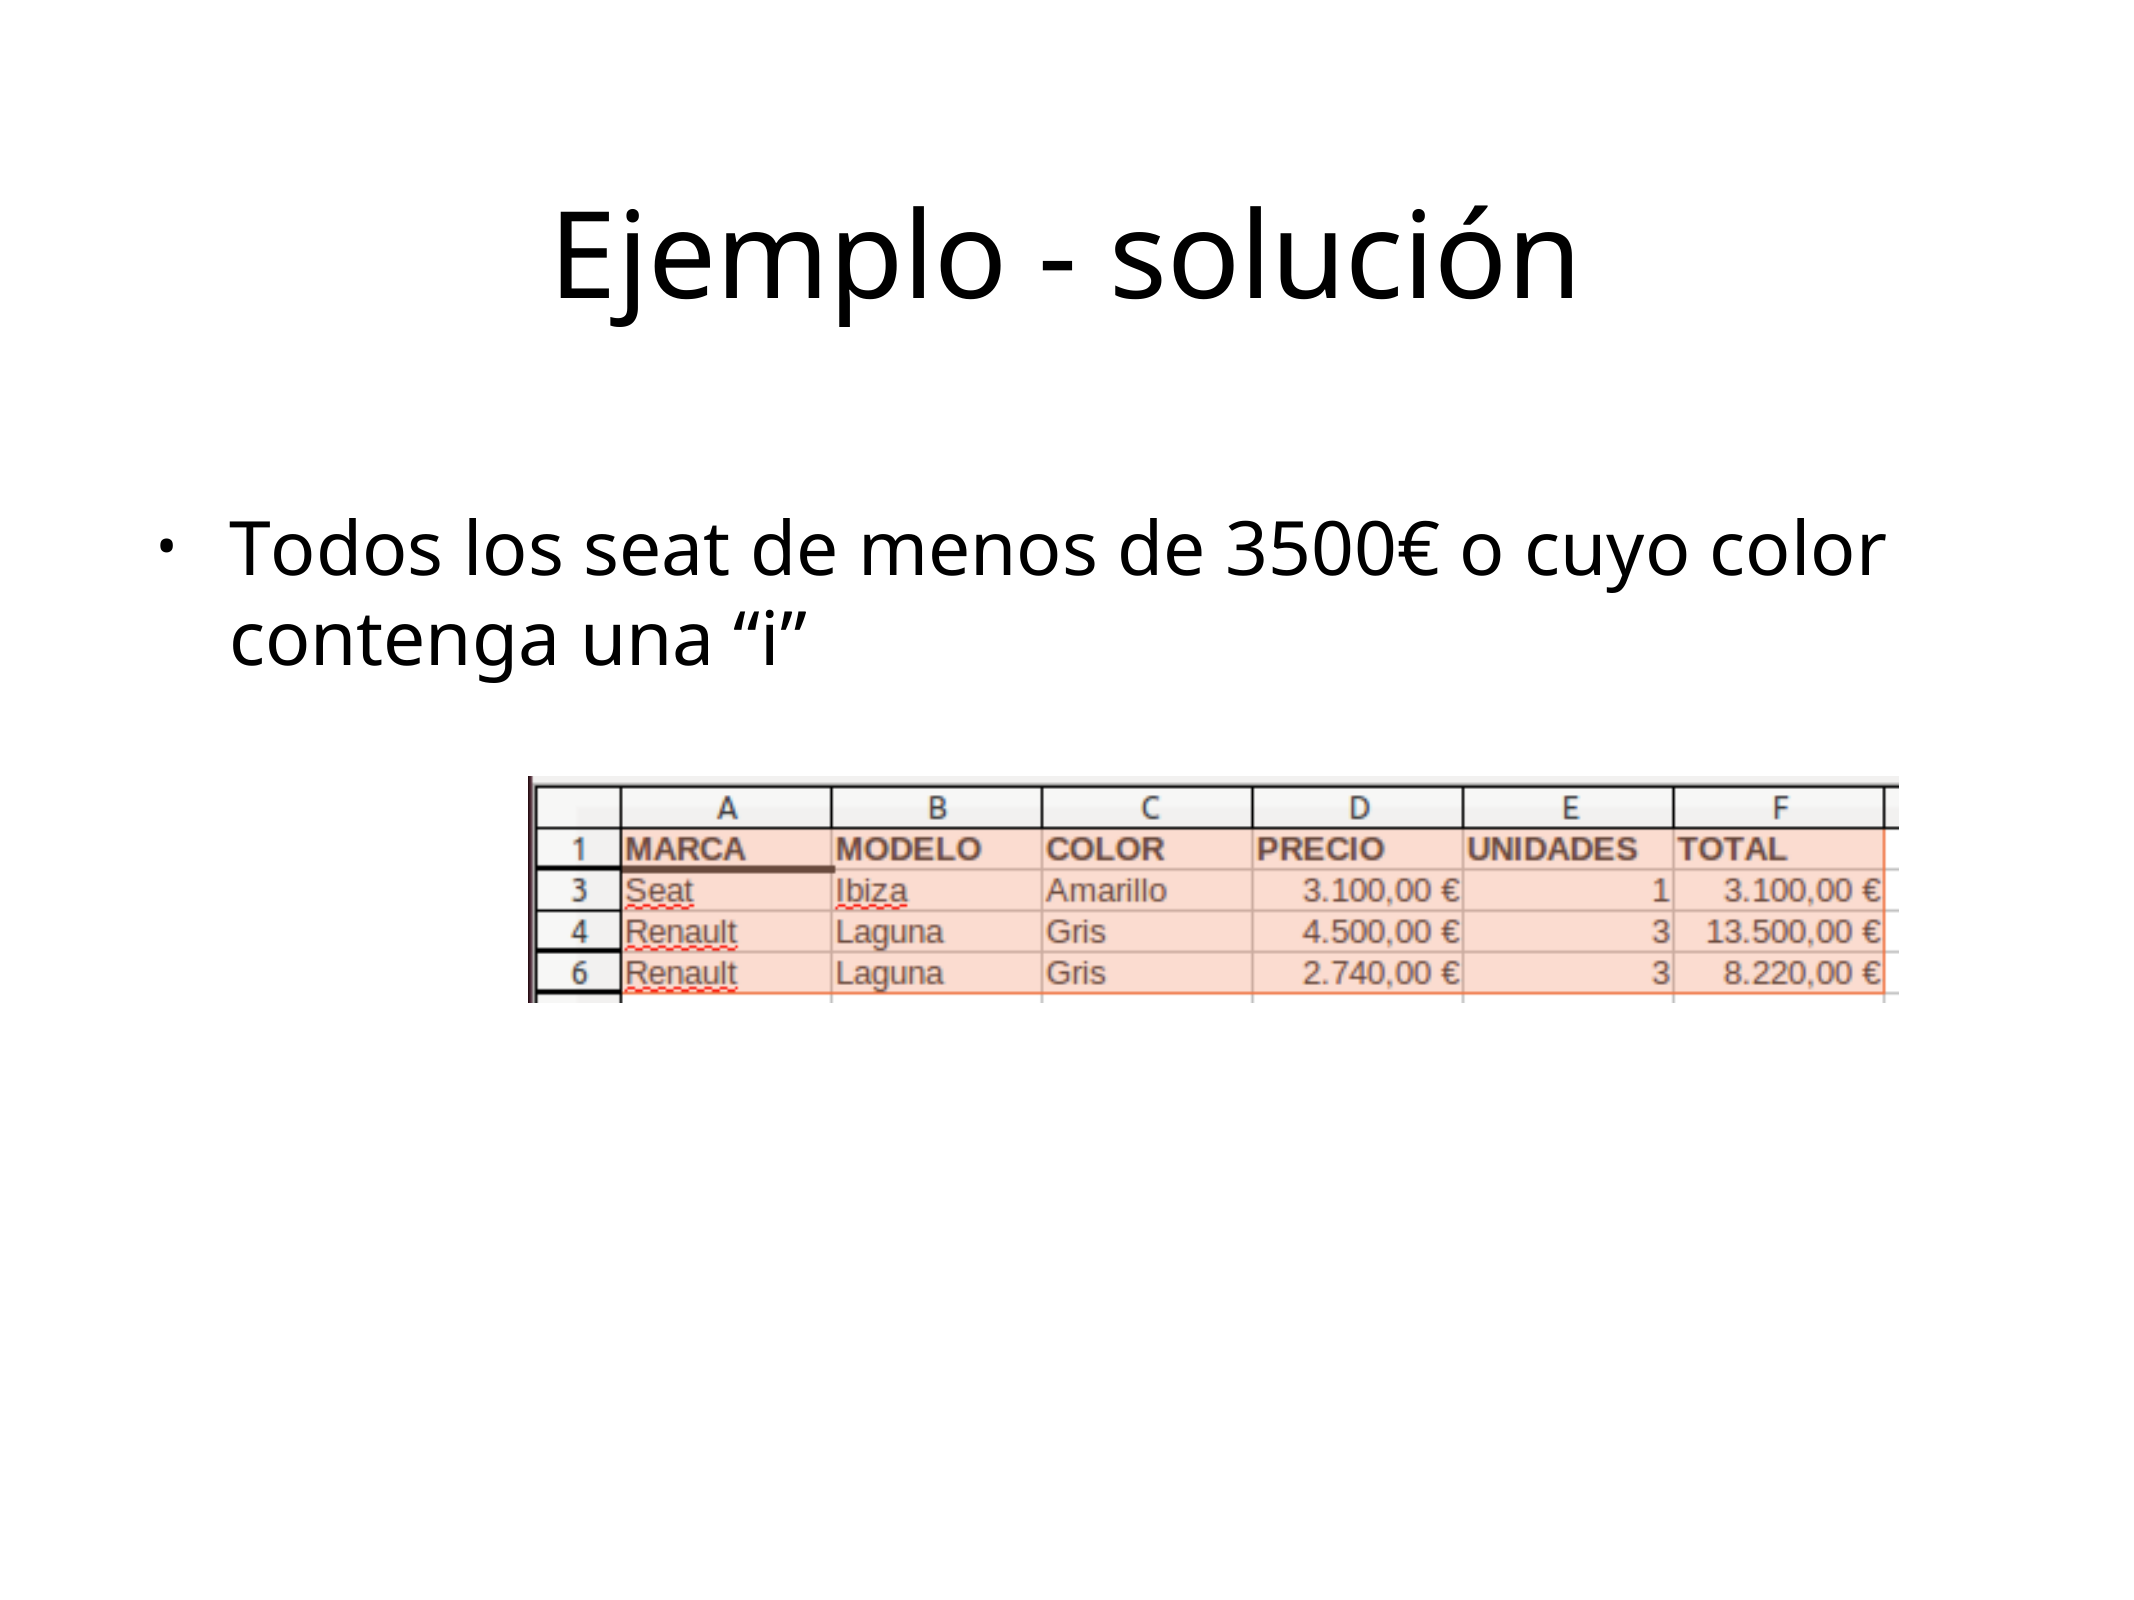

# Ejemplo - solución
Todos los seat de menos de 3500€ o cuyo color contenga una “i”